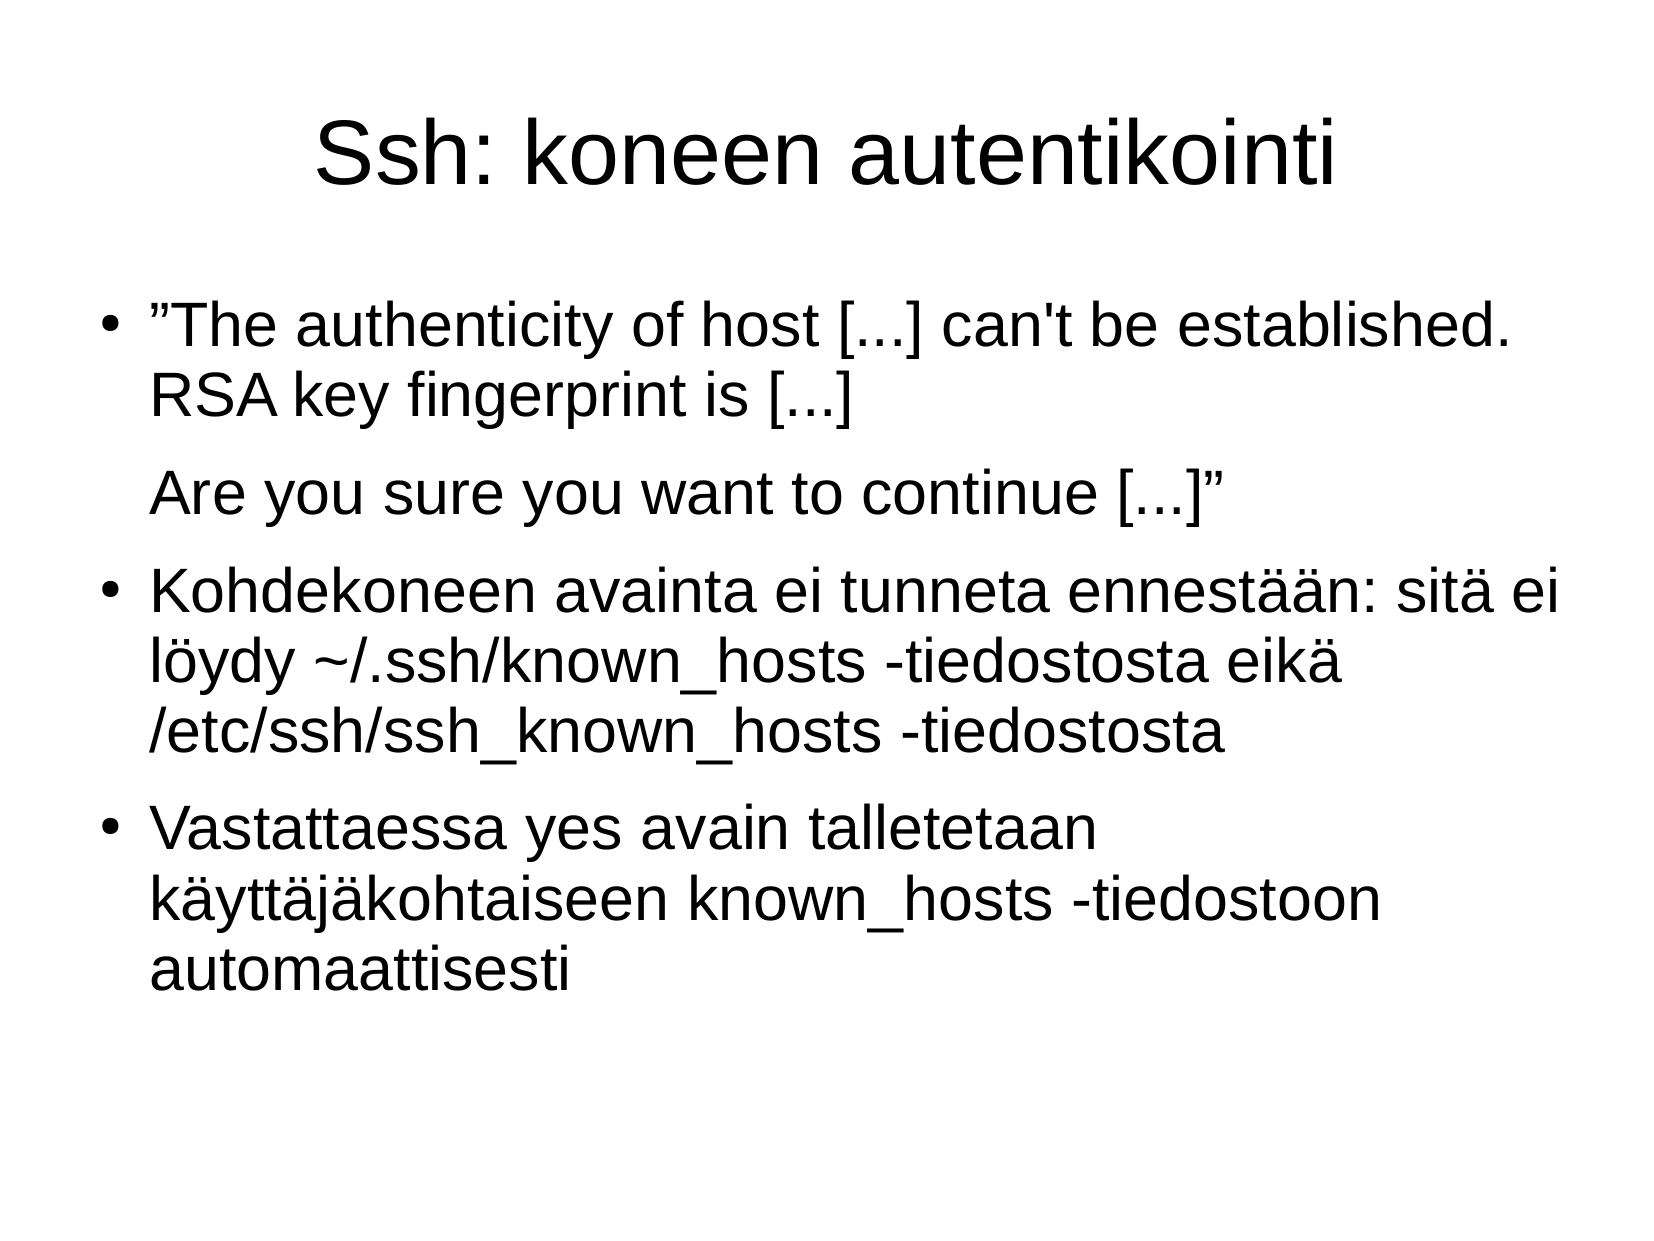

# Ssh: koneen autentikointi
”The authenticity of host [...] can't be established. RSA key fingerprint is [...]
Are you sure you want to continue [...]”
Kohdekoneen avainta ei tunneta ennestään: sitä ei löydy ~/.ssh/known_hosts -tiedostosta eikä /etc/ssh/ssh_known_hosts -tiedostosta
Vastattaessa yes avain talletetaan käyttäjäkohtaiseen known_hosts -tiedostoon automaattisesti